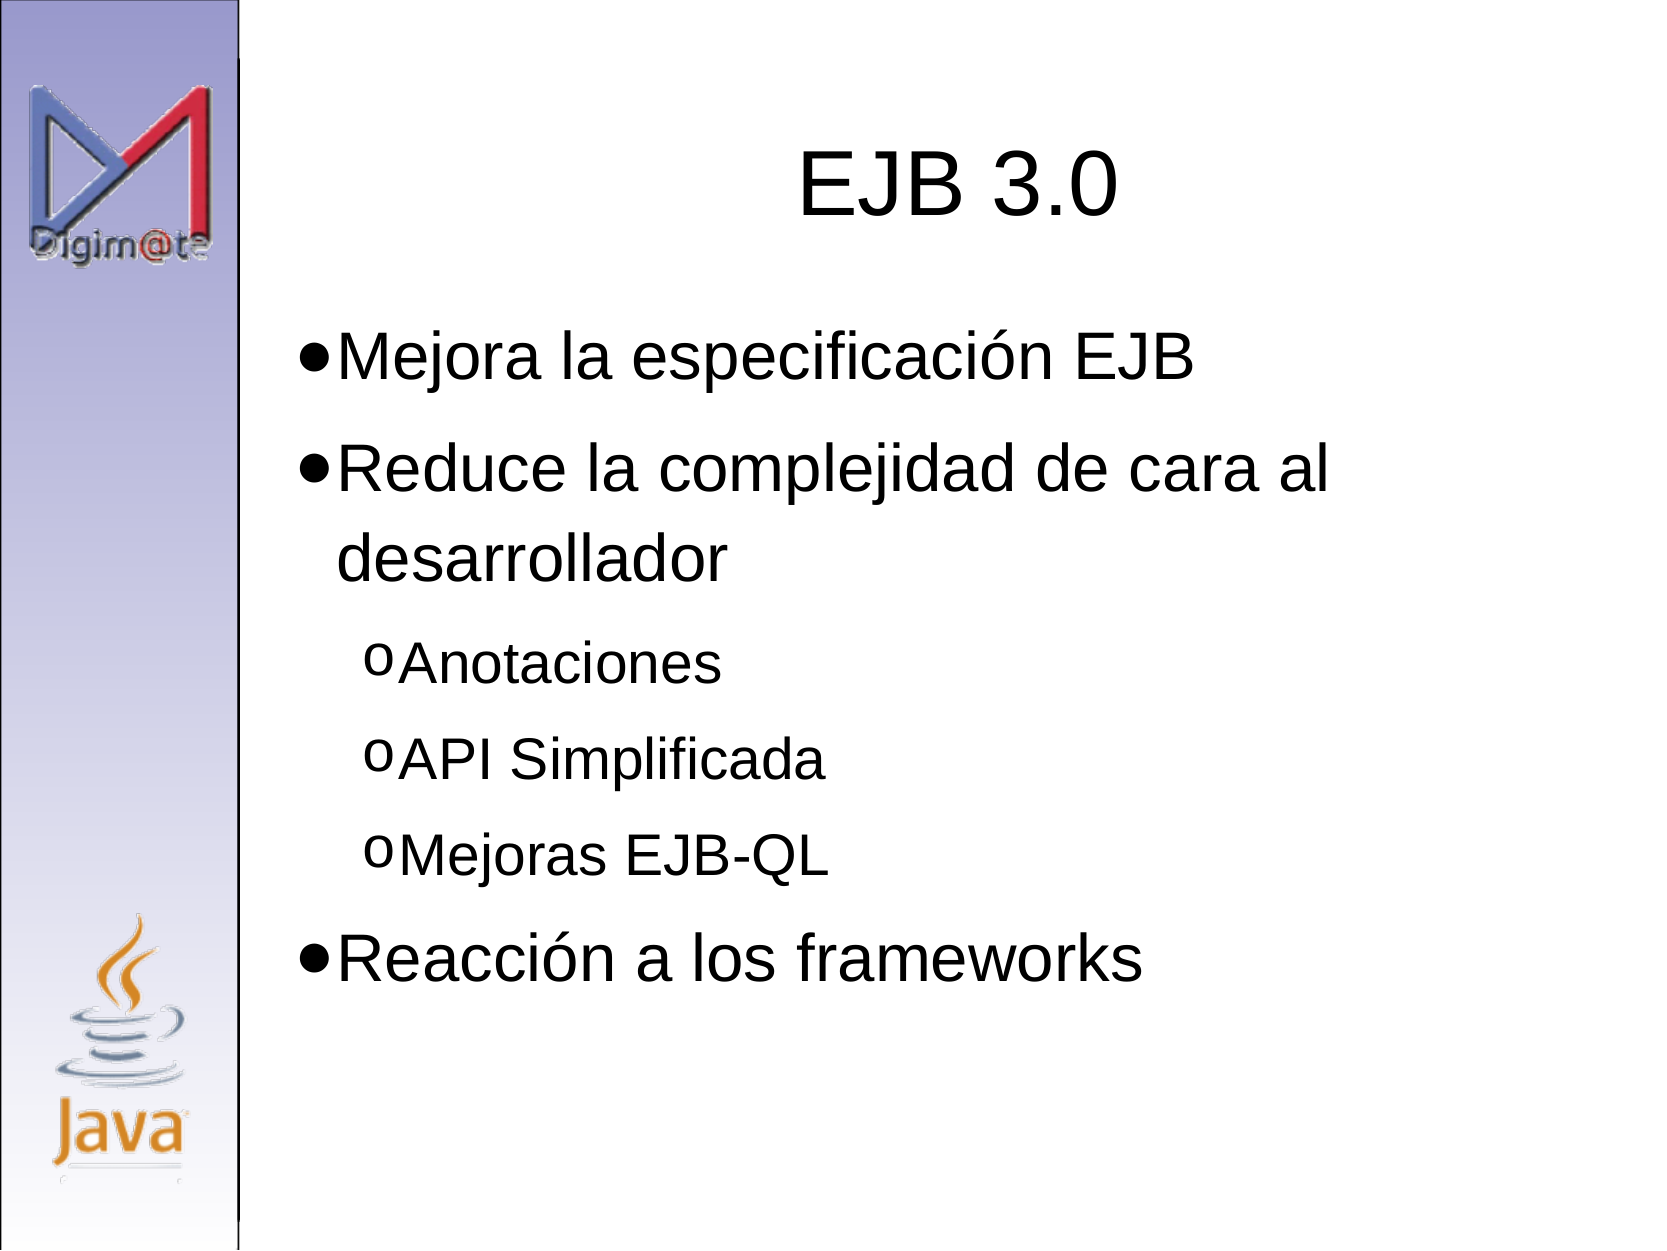

# EJB 3.0
Mejora la especificación EJB
Reduce la complejidad de cara al desarrollador
Anotaciones
API Simplificada
Mejoras EJB-QL
Reacción a los frameworks